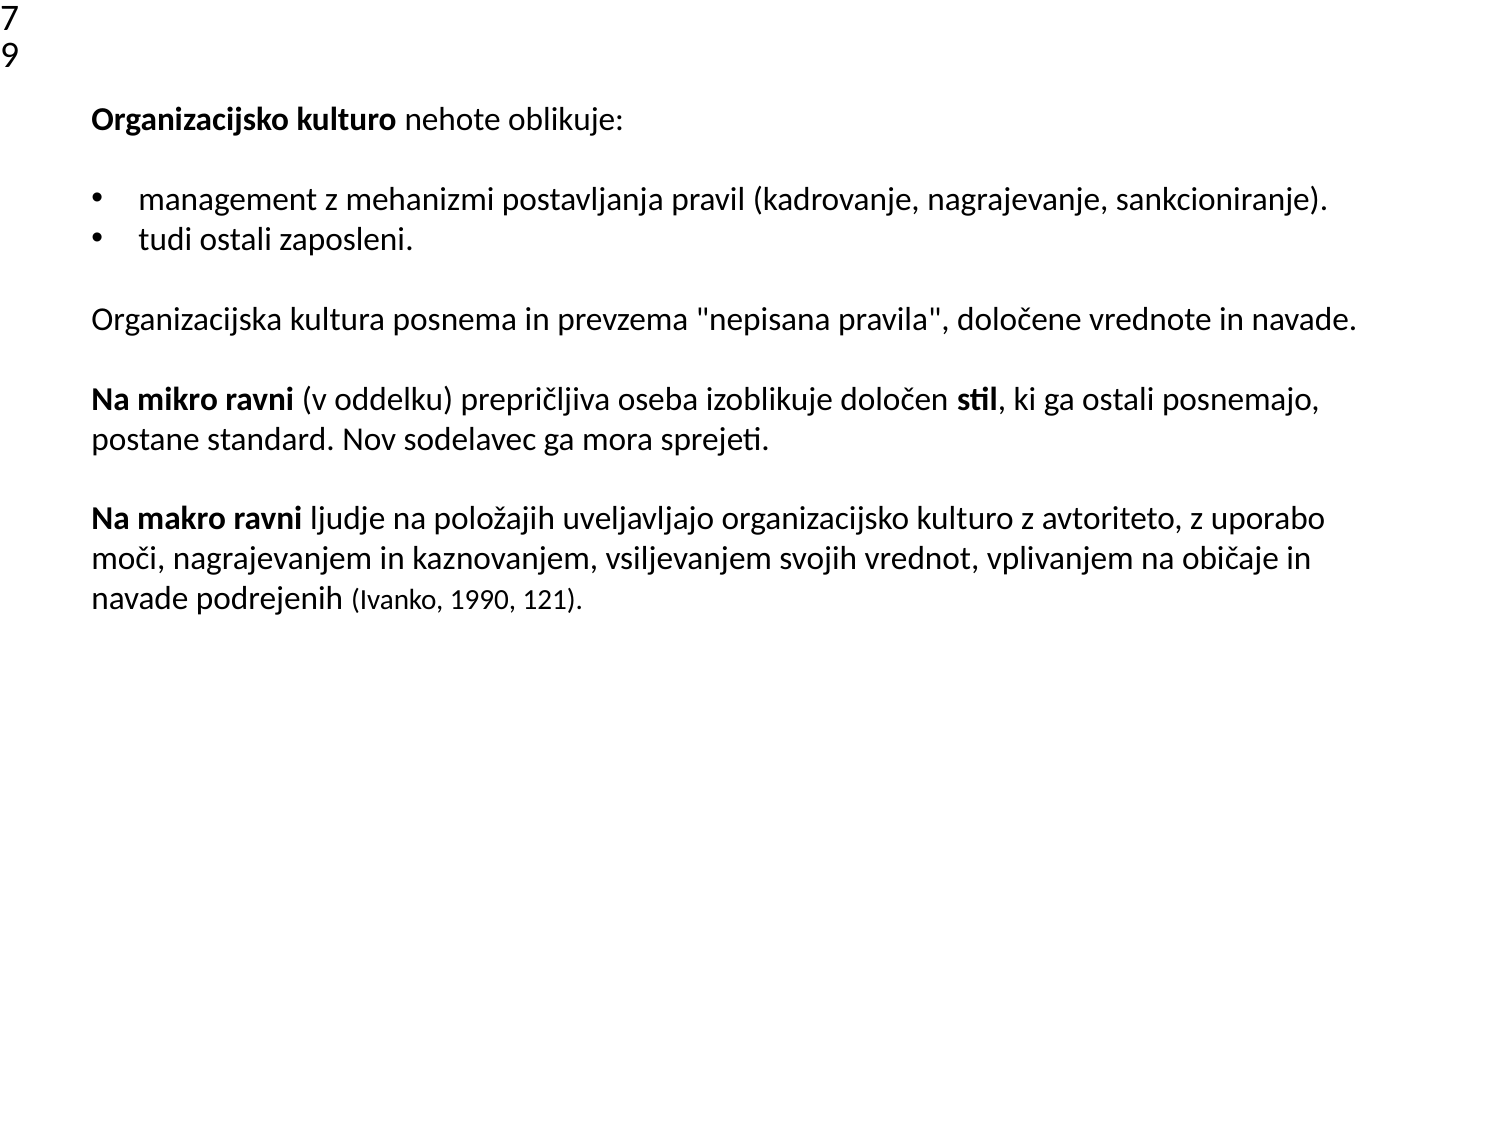

Organizacijsko kulturo nehote oblikuje:
management z mehanizmi postavljanja pravil (kadrovanje, nagrajevanje, sankcioniranje).
tudi ostali zaposleni.
Organizacijska kultura posnema in prevzema "nepisana pravila", določene vrednote in navade.
Na mikro ravni (v oddelku) prepričljiva oseba izoblikuje določen stil, ki ga ostali posnemajo, postane standard. Nov sodelavec ga mora sprejeti.
Na makro ravni ljudje na položajih uveljavljajo organizacijsko kulturo z avtoriteto, z uporabo moči, nagrajevanjem in kaznovanjem, vsiljevanjem svojih vrednot, vplivanjem na običaje in navade podrejenih (Ivanko, 1990, 121).